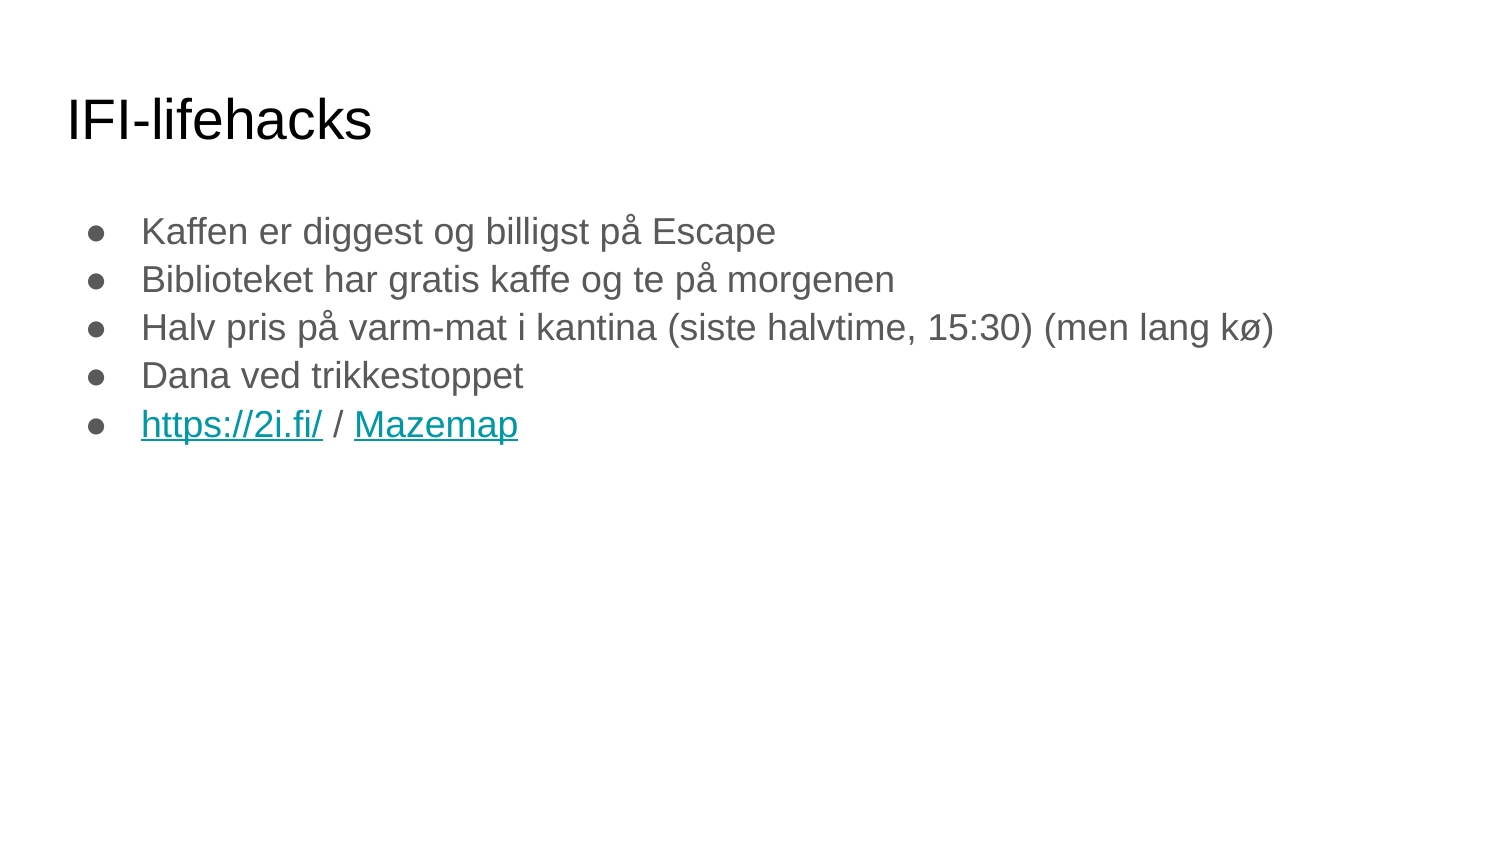

# IFI-lifehacks
Kaffen er diggest og billigst på Escape
Biblioteket har gratis kaffe og te på morgenen
Halv pris på varm-mat i kantina (siste halvtime, 15:30) (men lang kø)
Dana ved trikkestoppet
https://2i.fi/ / Mazemap